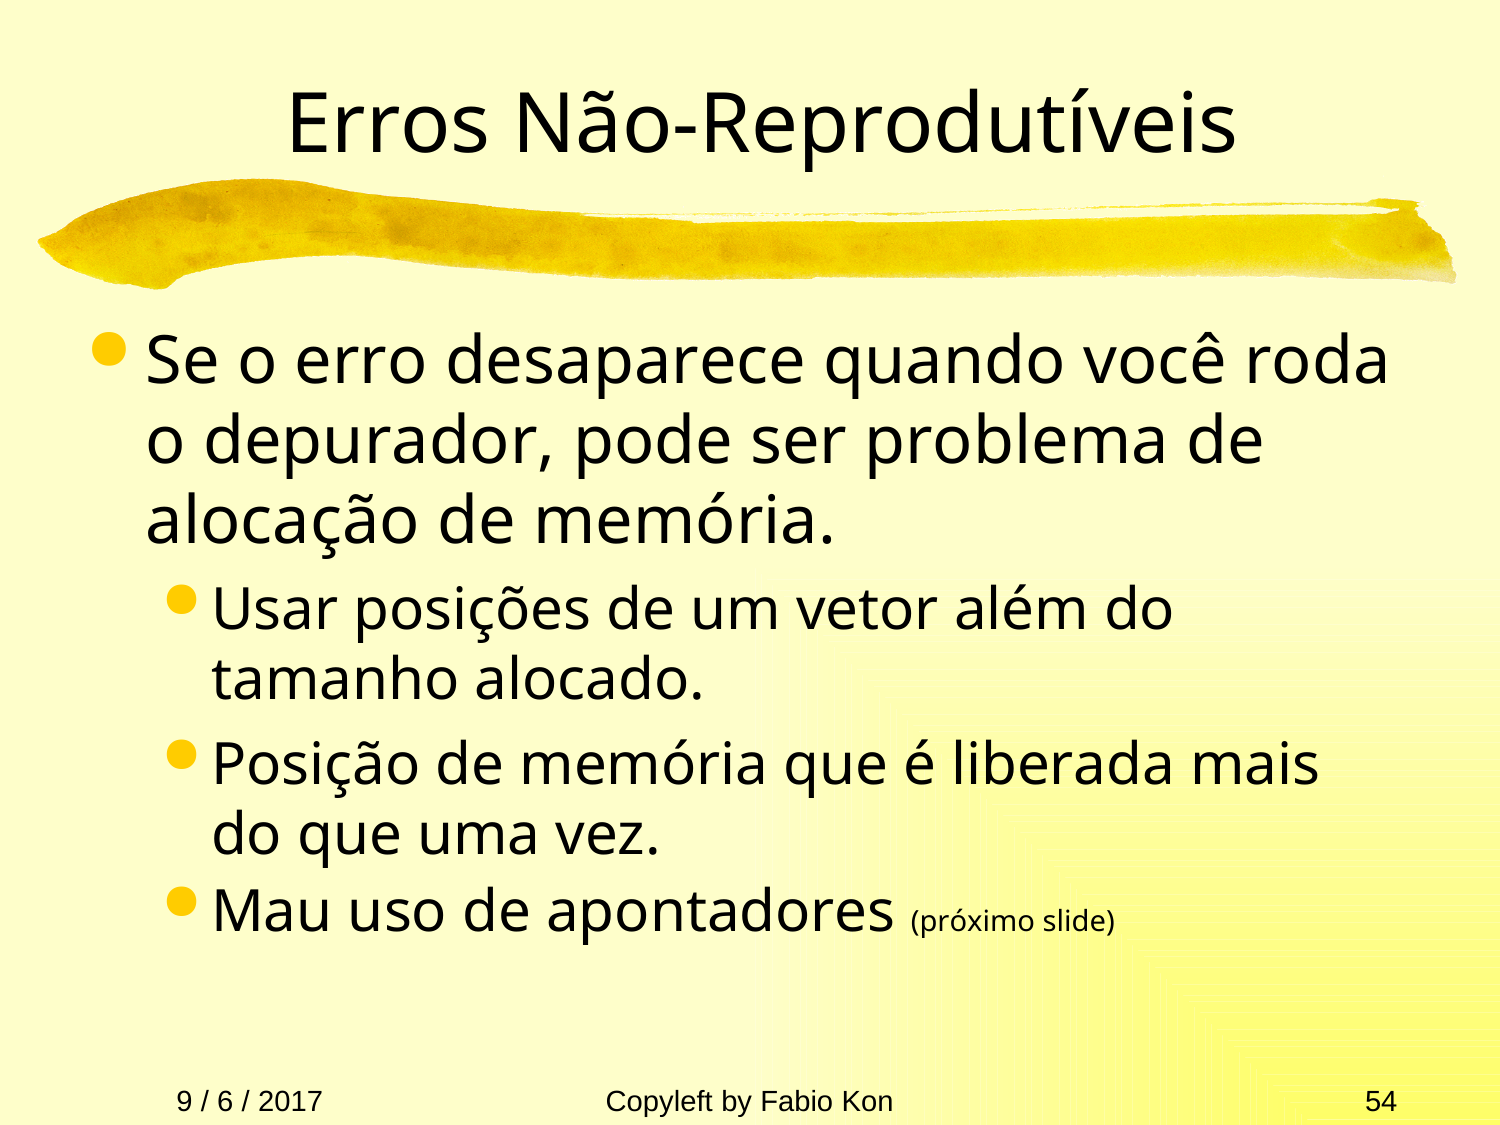

# Erros Não-Reprodutíveis
Se o erro desaparece quando você roda o depurador, pode ser problema de alocação de memória.
Usar posições de um vetor além do tamanho alocado.
Posição de memória que é liberada mais do que uma vez.
Mau uso de apontadores (próximo slide)
ECOOP'99 OOOSW
54